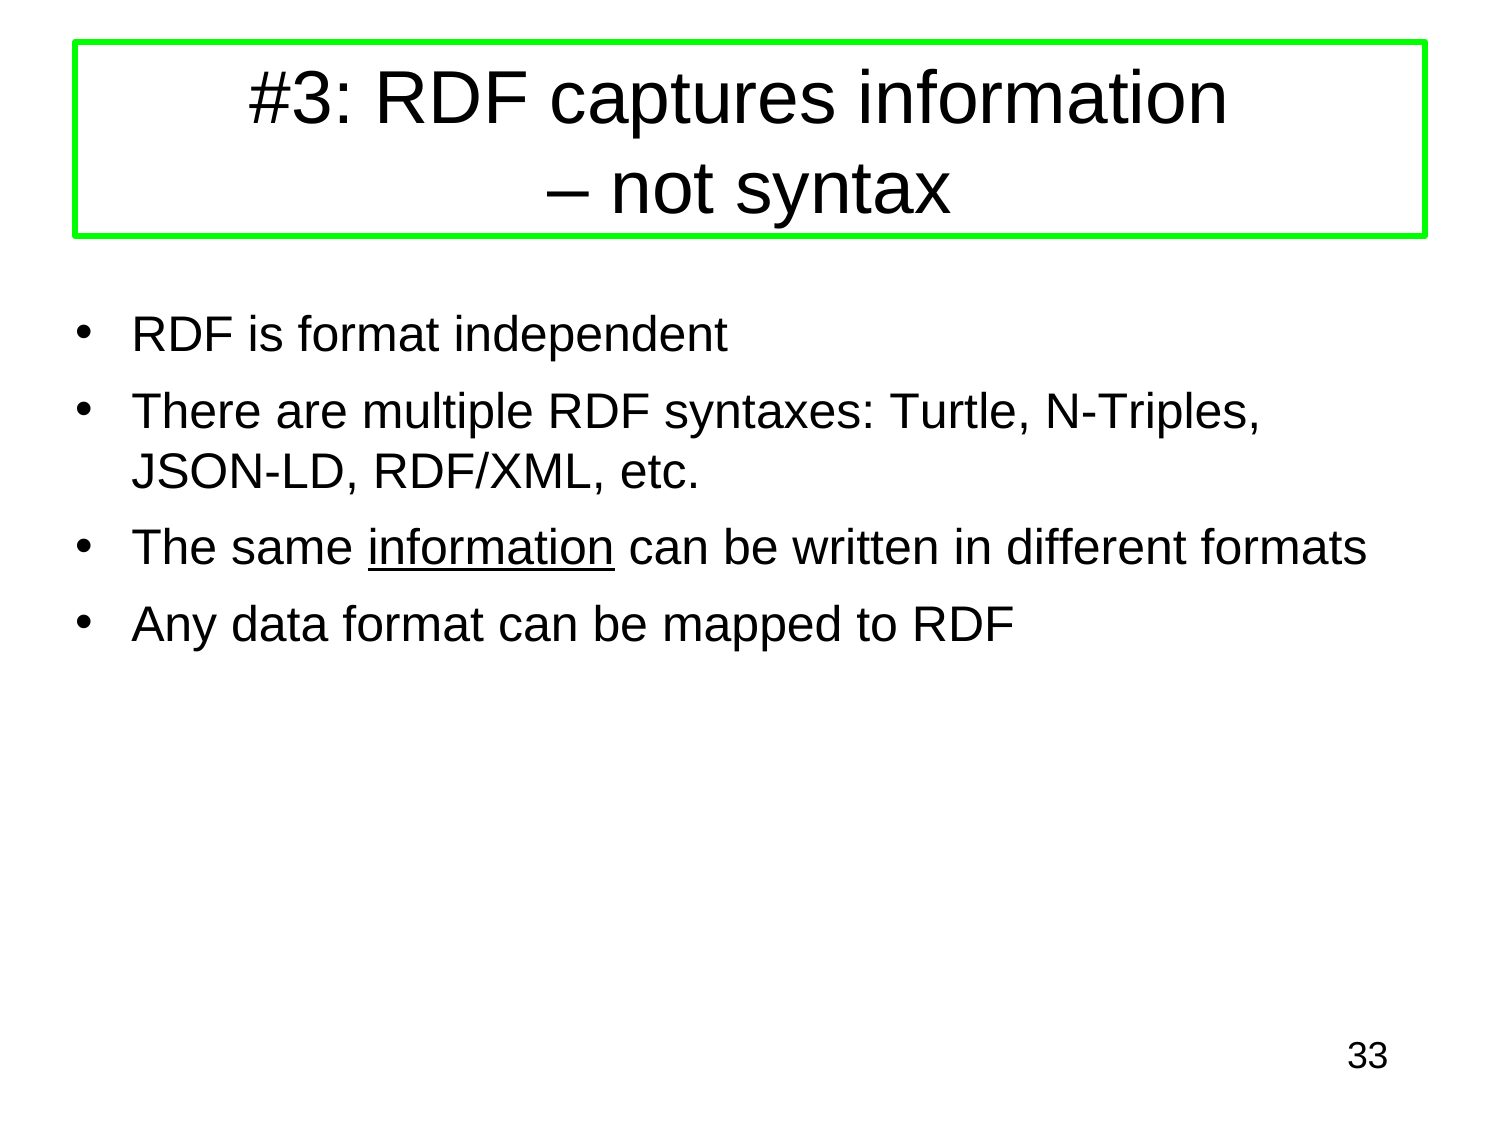

# #3: RDF captures information – not syntax
RDF is format independent
There are multiple RDF syntaxes: Turtle, N-Triples, JSON-LD, RDF/XML, etc.
The same information can be written in different formats
Any data format can be mapped to RDF
33